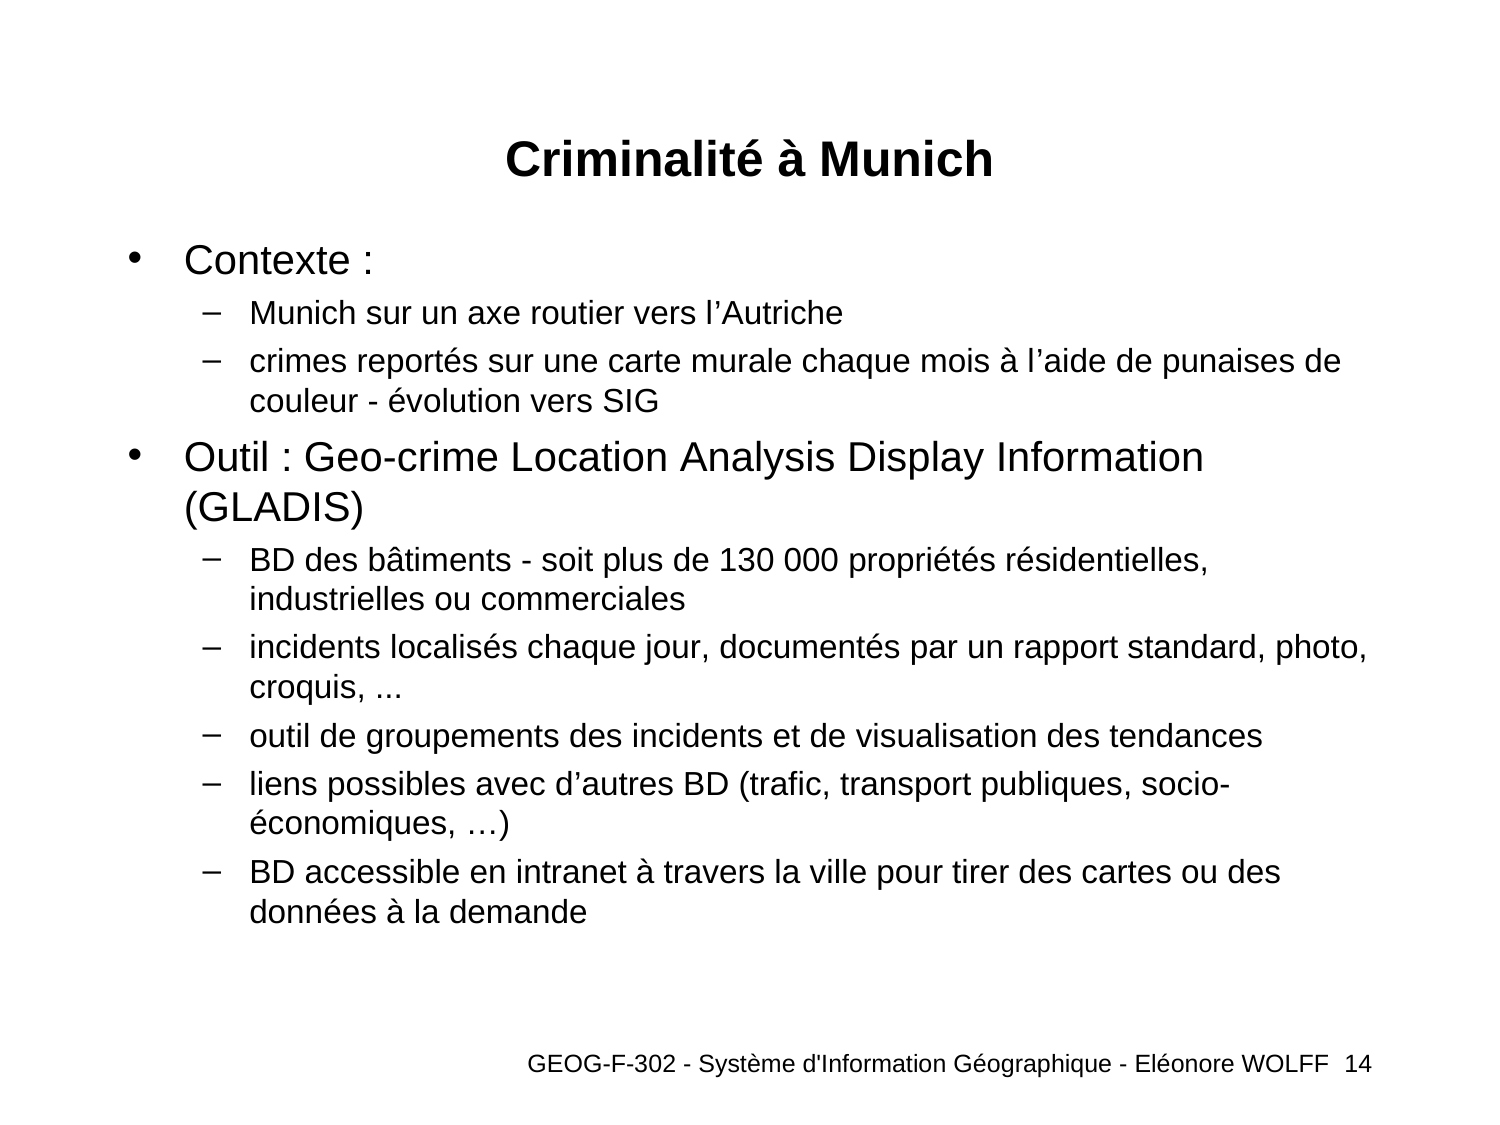

# Criminalité à Munich
Contexte :
Munich sur un axe routier vers l’Autriche
crimes reportés sur une carte murale chaque mois à l’aide de punaises de couleur - évolution vers SIG
Outil : Geo-crime Location Analysis Display Information (GLADIS)
BD des bâtiments - soit plus de 130 000 propriétés résidentielles, industrielles ou commerciales
incidents localisés chaque jour, documentés par un rapport standard, photo, croquis, ...
outil de groupements des incidents et de visualisation des tendances
liens possibles avec d’autres BD (trafic, transport publiques, socio-économiques, …)
BD accessible en intranet à travers la ville pour tirer des cartes ou des données à la demande
GEOG-F-302 - Système d'Information Géographique - Eléonore WOLFF